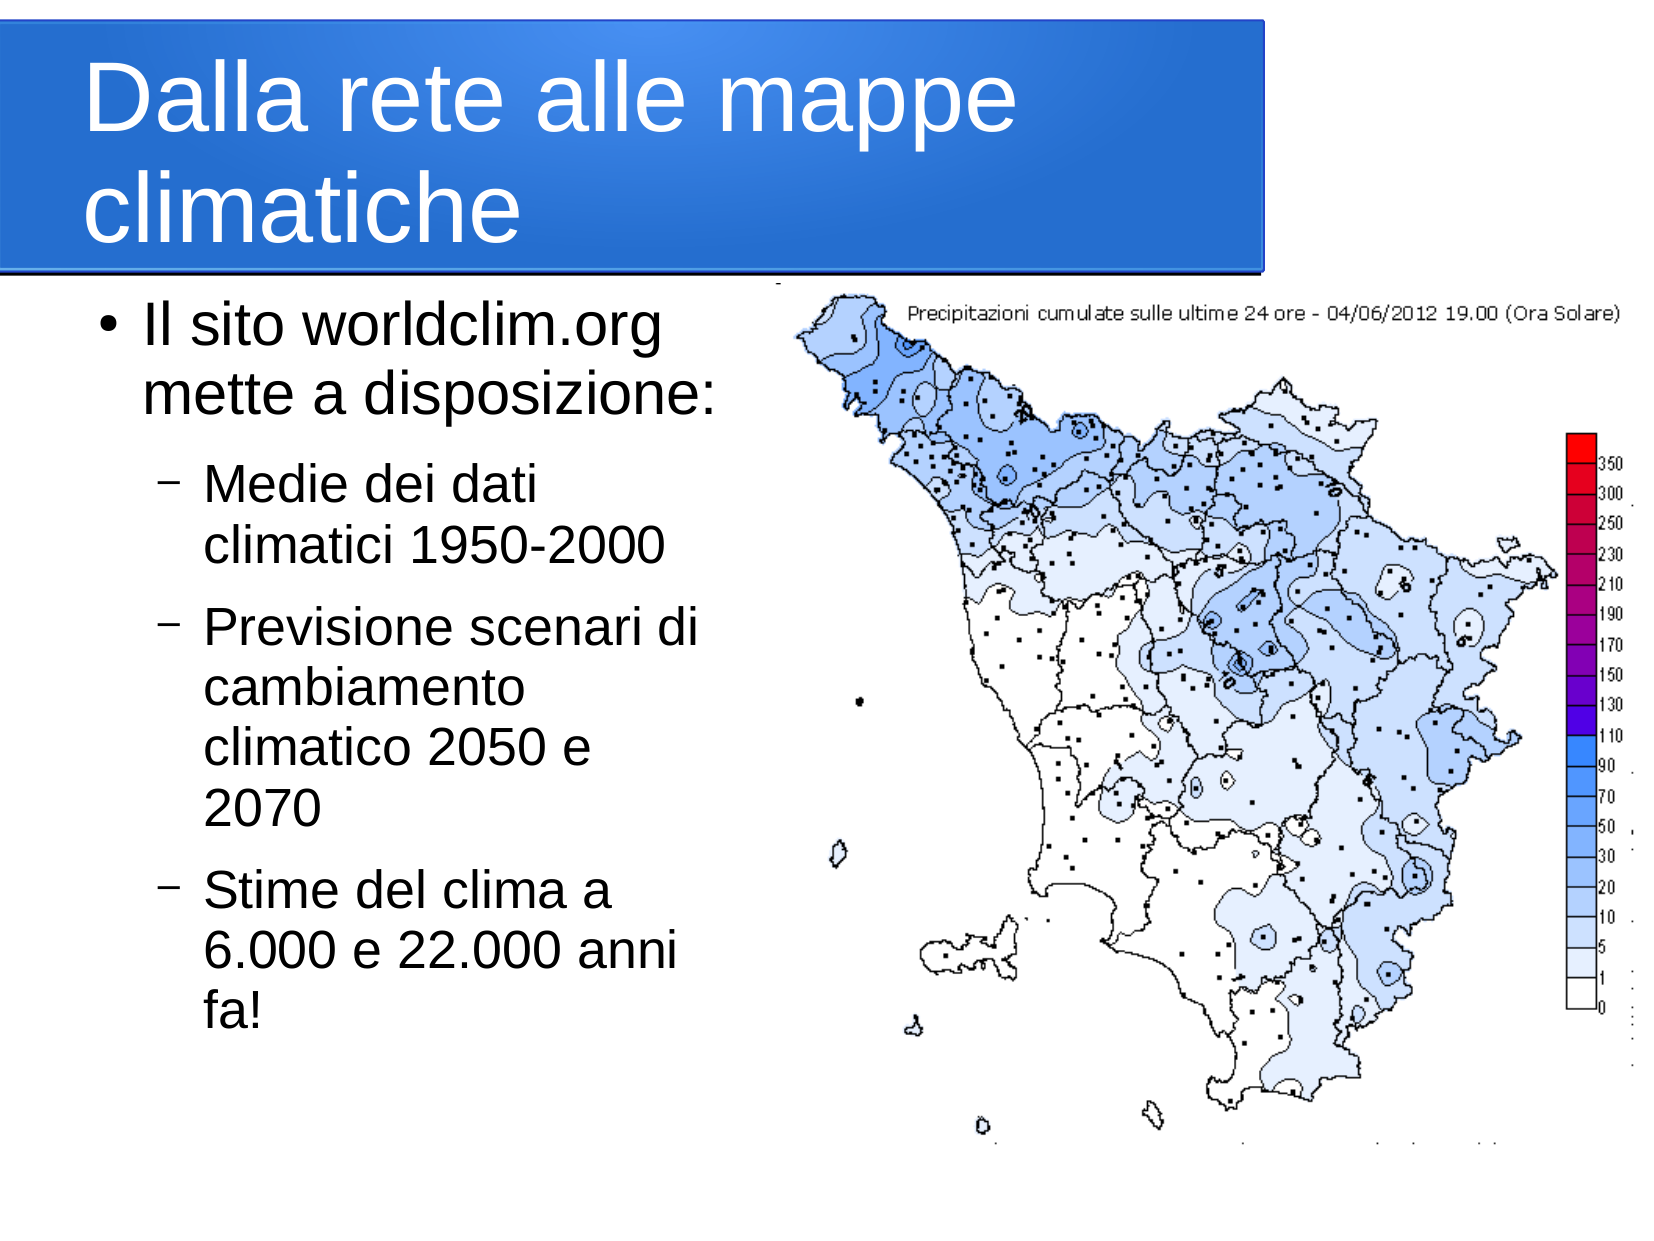

# Dalla rete alle mappe climatiche
Il sito worldclim.org mette a disposizione:
Medie dei dati climatici 1950-2000
Previsione scenari di cambiamento climatico 2050 e 2070
Stime del clima a 6.000 e 22.000 anni fa!